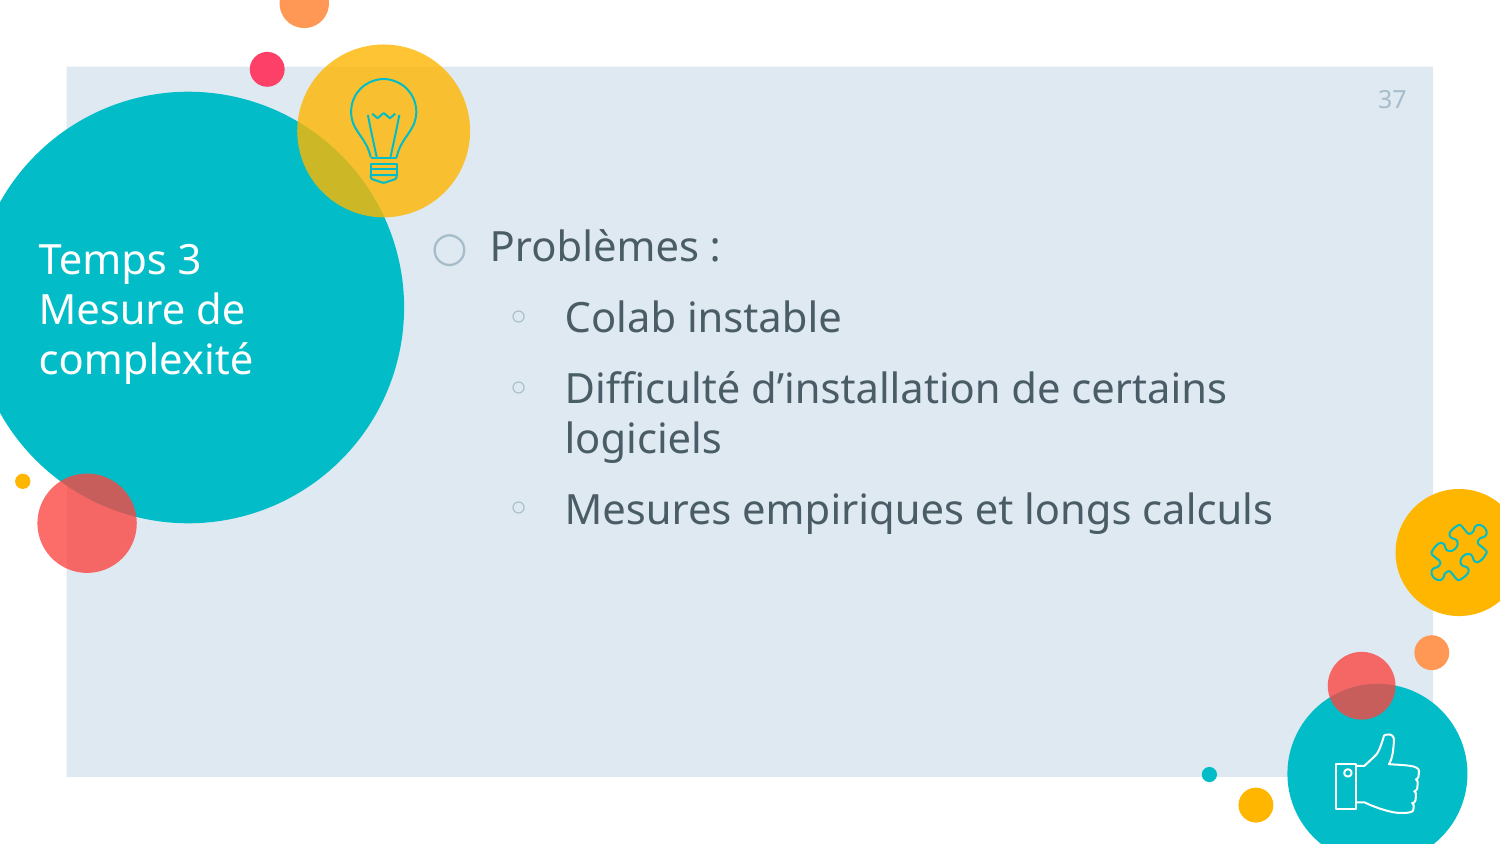

# Temps 3 Mesure de complexité
Problèmes :
Colab instable
Difficulté d’installation de certains logiciels
Mesures empiriques et longs calculs